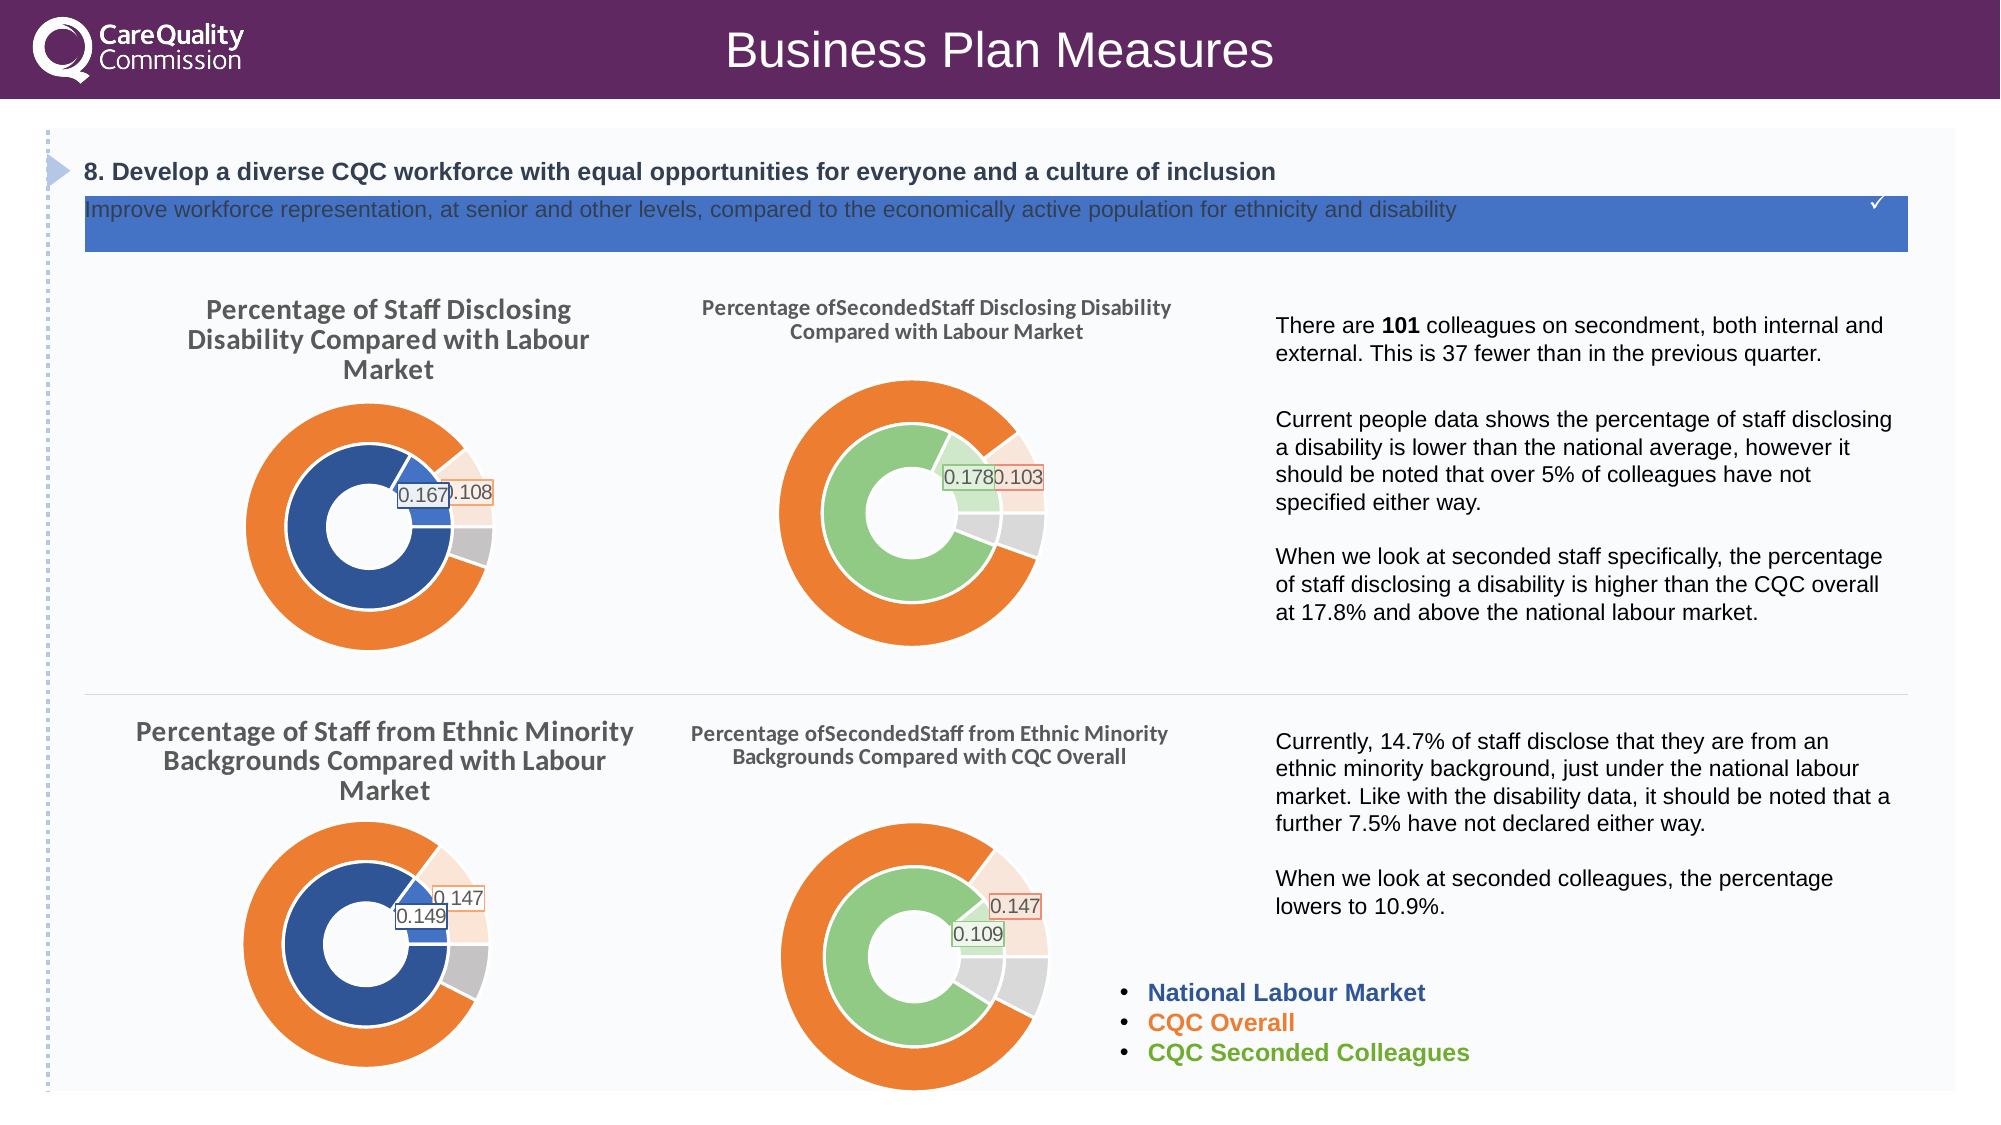

Business Plan Measures
8. Develop a diverse CQC workforce with equal opportunities for everyone and a culture of inclusion
| Improve workforce representation, at senior and other levels, compared to the economically active population for ethnicity and disability |  |
| --- | --- |
### Chart: Percentage ofSecondedStaff Disclosing Disability Compared with Labour Market
| Category | CQC | Seconded |
|---|---|---|
| Yes | 0.103 | 0.178 |
| No | 0.842 | 0.762 |
| Not Declared / No Answer Given | 0.055 | 0.059 |
### Chart: Percentage of Staff Disclosing Disability Compared with Labour Market
| Category | CQC | National |
|---|---|---|
| Yes | 0.108 | 0.167 |
| No | 0.839 | 0.833 |
| Not Declared / No Answer Given | 0.053 | 0.0 |There are 101 colleagues on secondment, both internal and external. This is 37 fewer than in the previous quarter.
Current people data shows the percentage of staff disclosing a disability is lower than the national average, however it should be noted that over 5% of colleagues have not specified either way.
When we look at seconded staff specifically, the percentage of staff disclosing a disability is higher than the CQC overall at 17.8% and above the national labour market.
### Chart: Percentage of Staff from Ethnic Minority Backgrounds Compared with Labour Market
| Category | CQC | National |
|---|---|---|
| Yes | 0.147 | 0.149 |
| No | 0.778 | 0.851 |
| Not Declared / No Answer Given | 0.075 | 0.0 |
### Chart: Percentage ofSecondedStaff from Ethnic Minority Backgrounds Compared with CQC Overall
| Category | CQC | Seconded |
|---|---|---|
| Yes | 0.147 | 0.109 |
| No | 0.778 | 0.802 |
| Not Declared / No Answer Given | 0.075 | 0.089 |Currently, 14.7% of staff disclose that they are from an ethnic minority background, just under the national labour market. Like with the disability data, it should be noted that a further 7.5% have not declared either way.
When we look at seconded colleagues, the percentage lowers to 10.9%.
National Labour Market
CQC Overall
CQC Seconded Colleagues